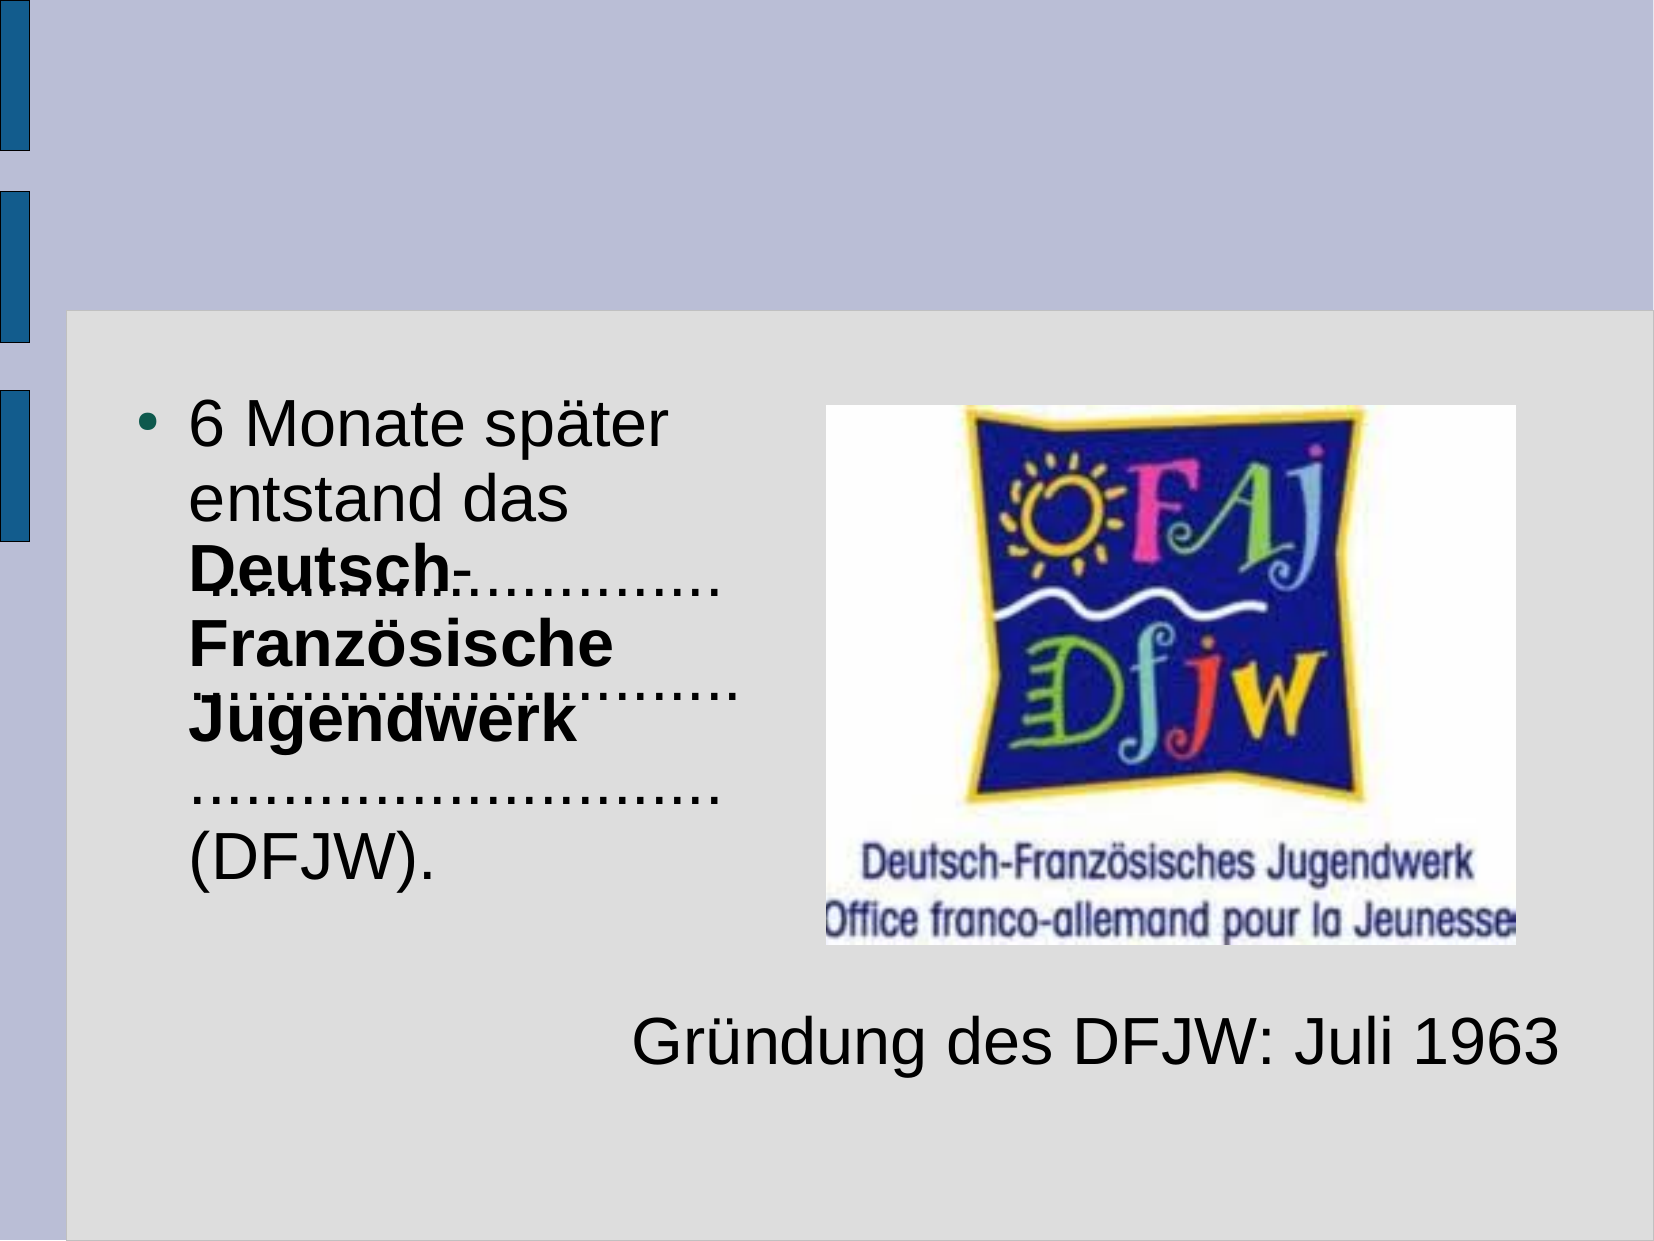

# 6 Monate später entstand das ............................
..............................
............................. (DFJW).
Deutsch-Französische Jugendwerk
Gründung des DFJW: Juli 1963